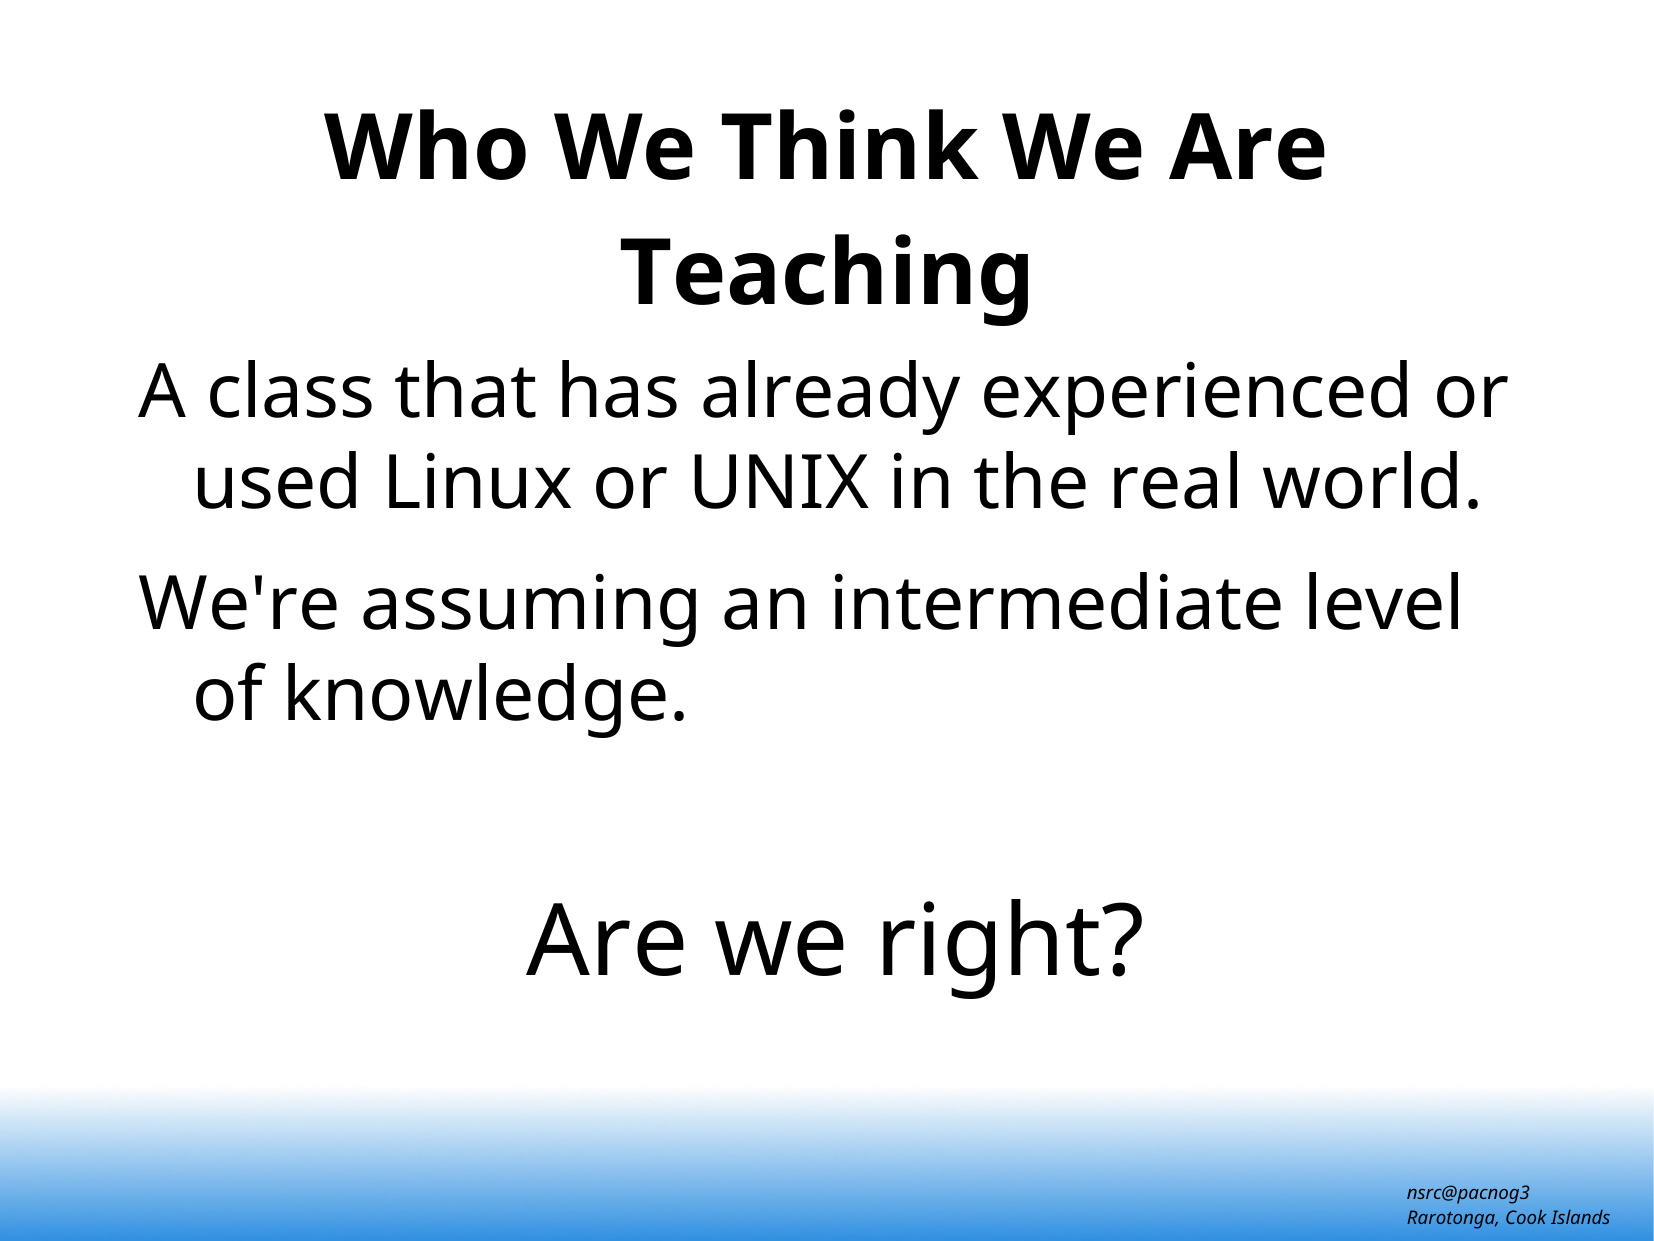

# Who We Think We Are Teaching
A class that has already experienced or used Linux or UNIX in the real world.
We're assuming an intermediate level of knowledge.
Are we right?